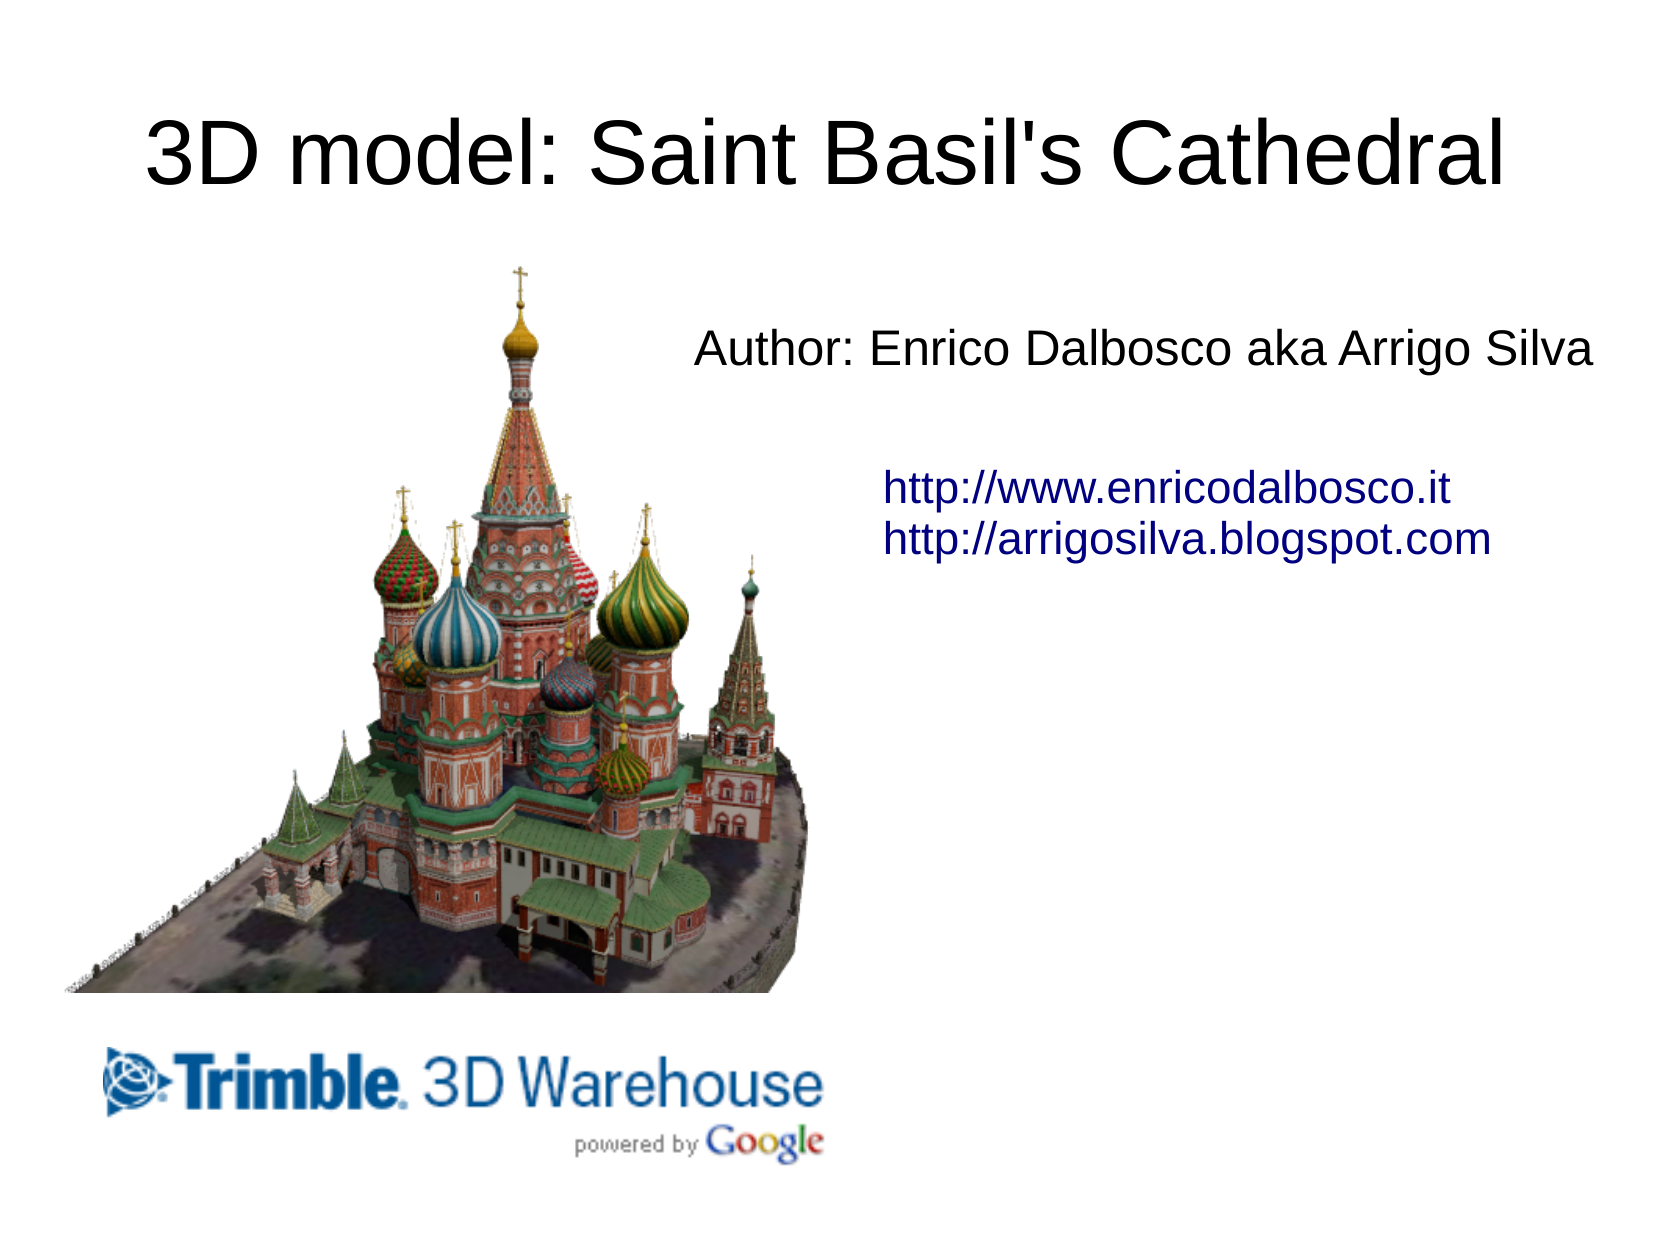

# 3D model: Saint Basil's Cathedral
Author: Enrico Dalbosco aka Arrigo Silva
http://www.enricodalbosco.it
http://arrigosilva.blogspot.com